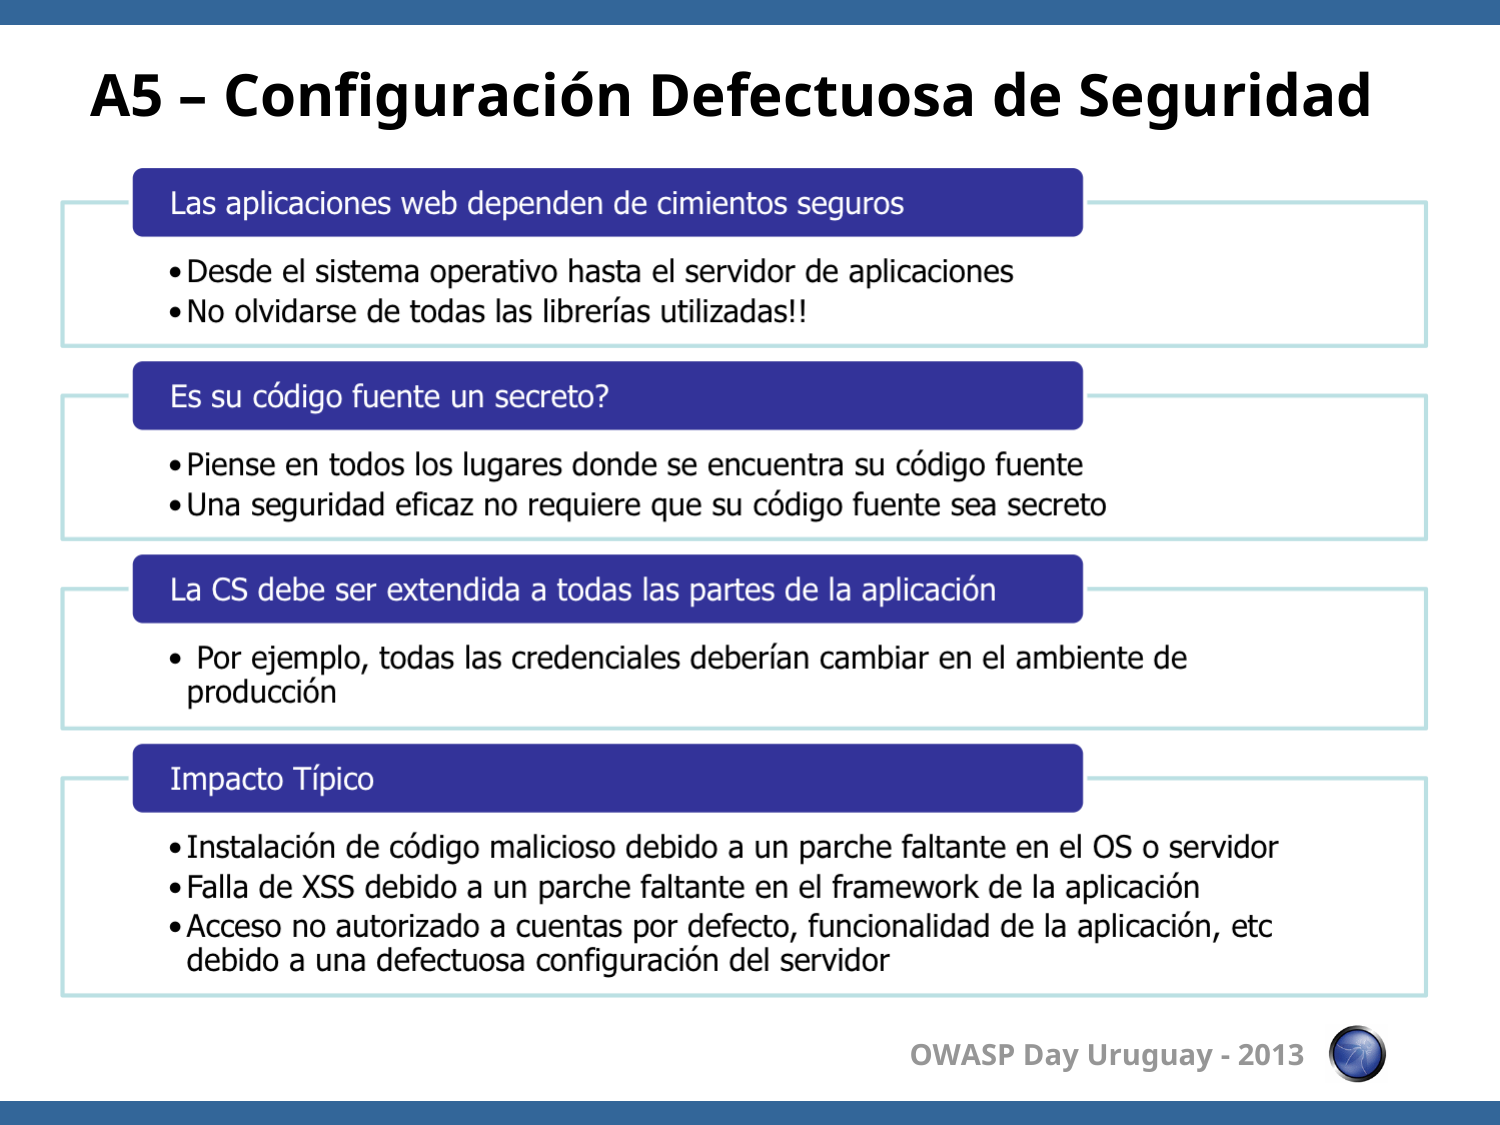

# A5 – Configuración Defectuosa de Seguridad